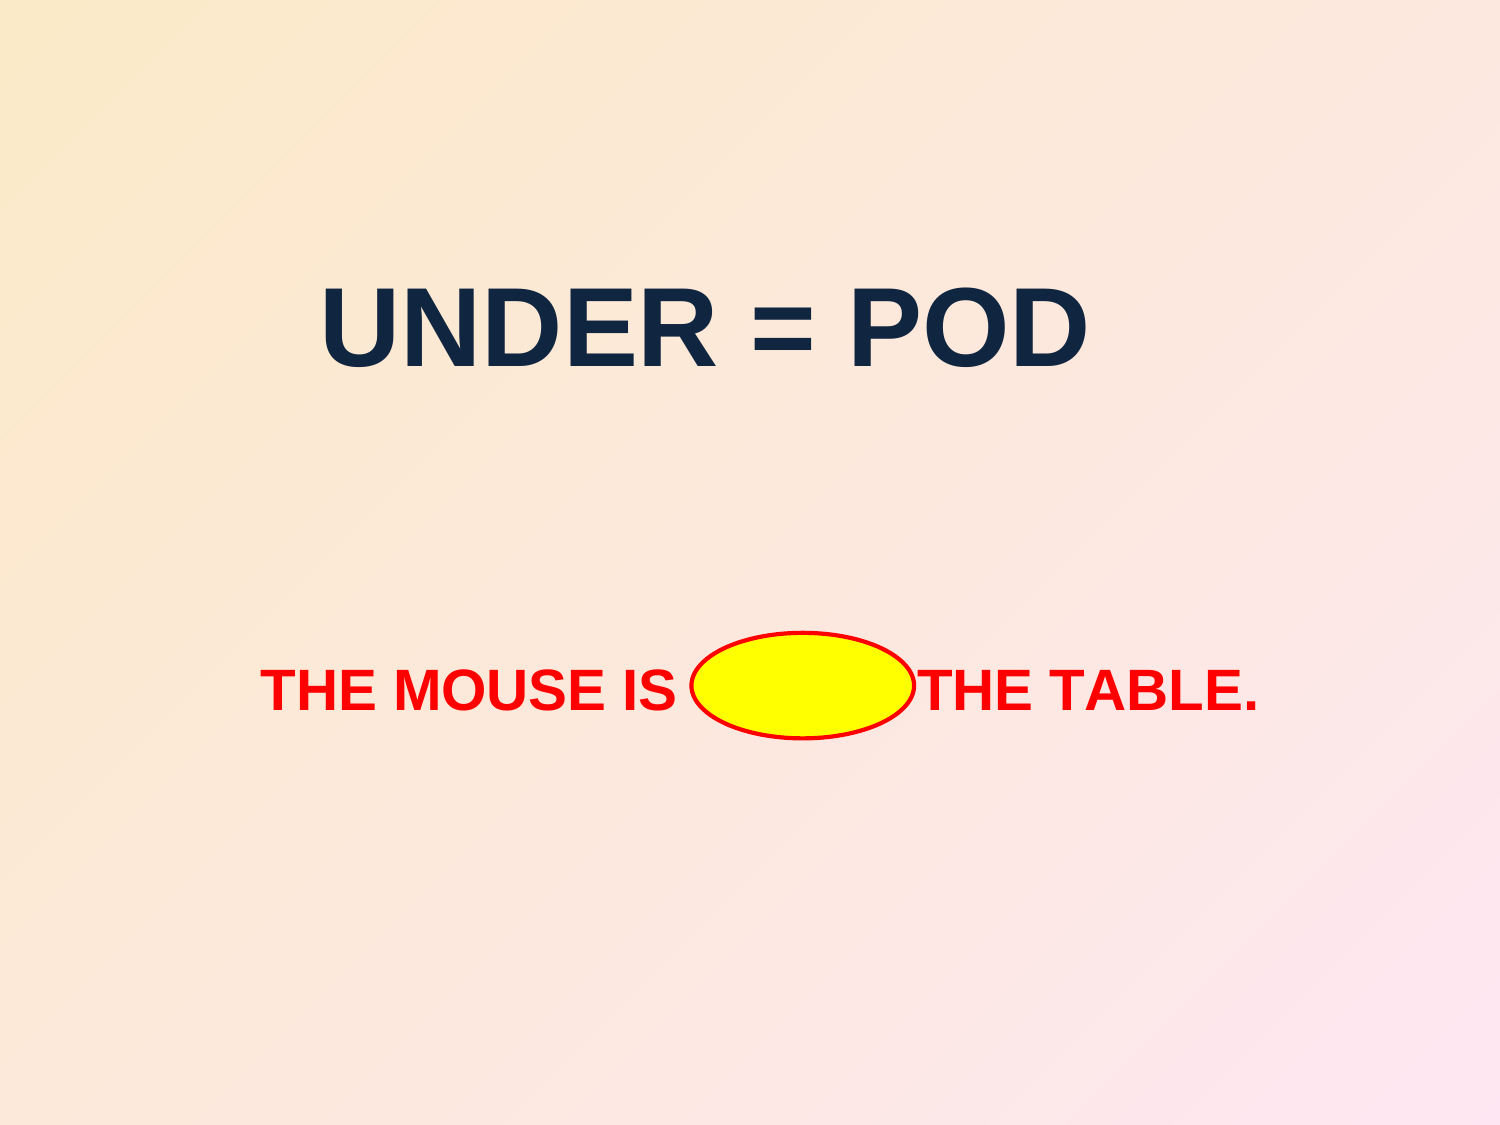

UNDER = POD
THE MOUSE IS UNDER THE TABLE.